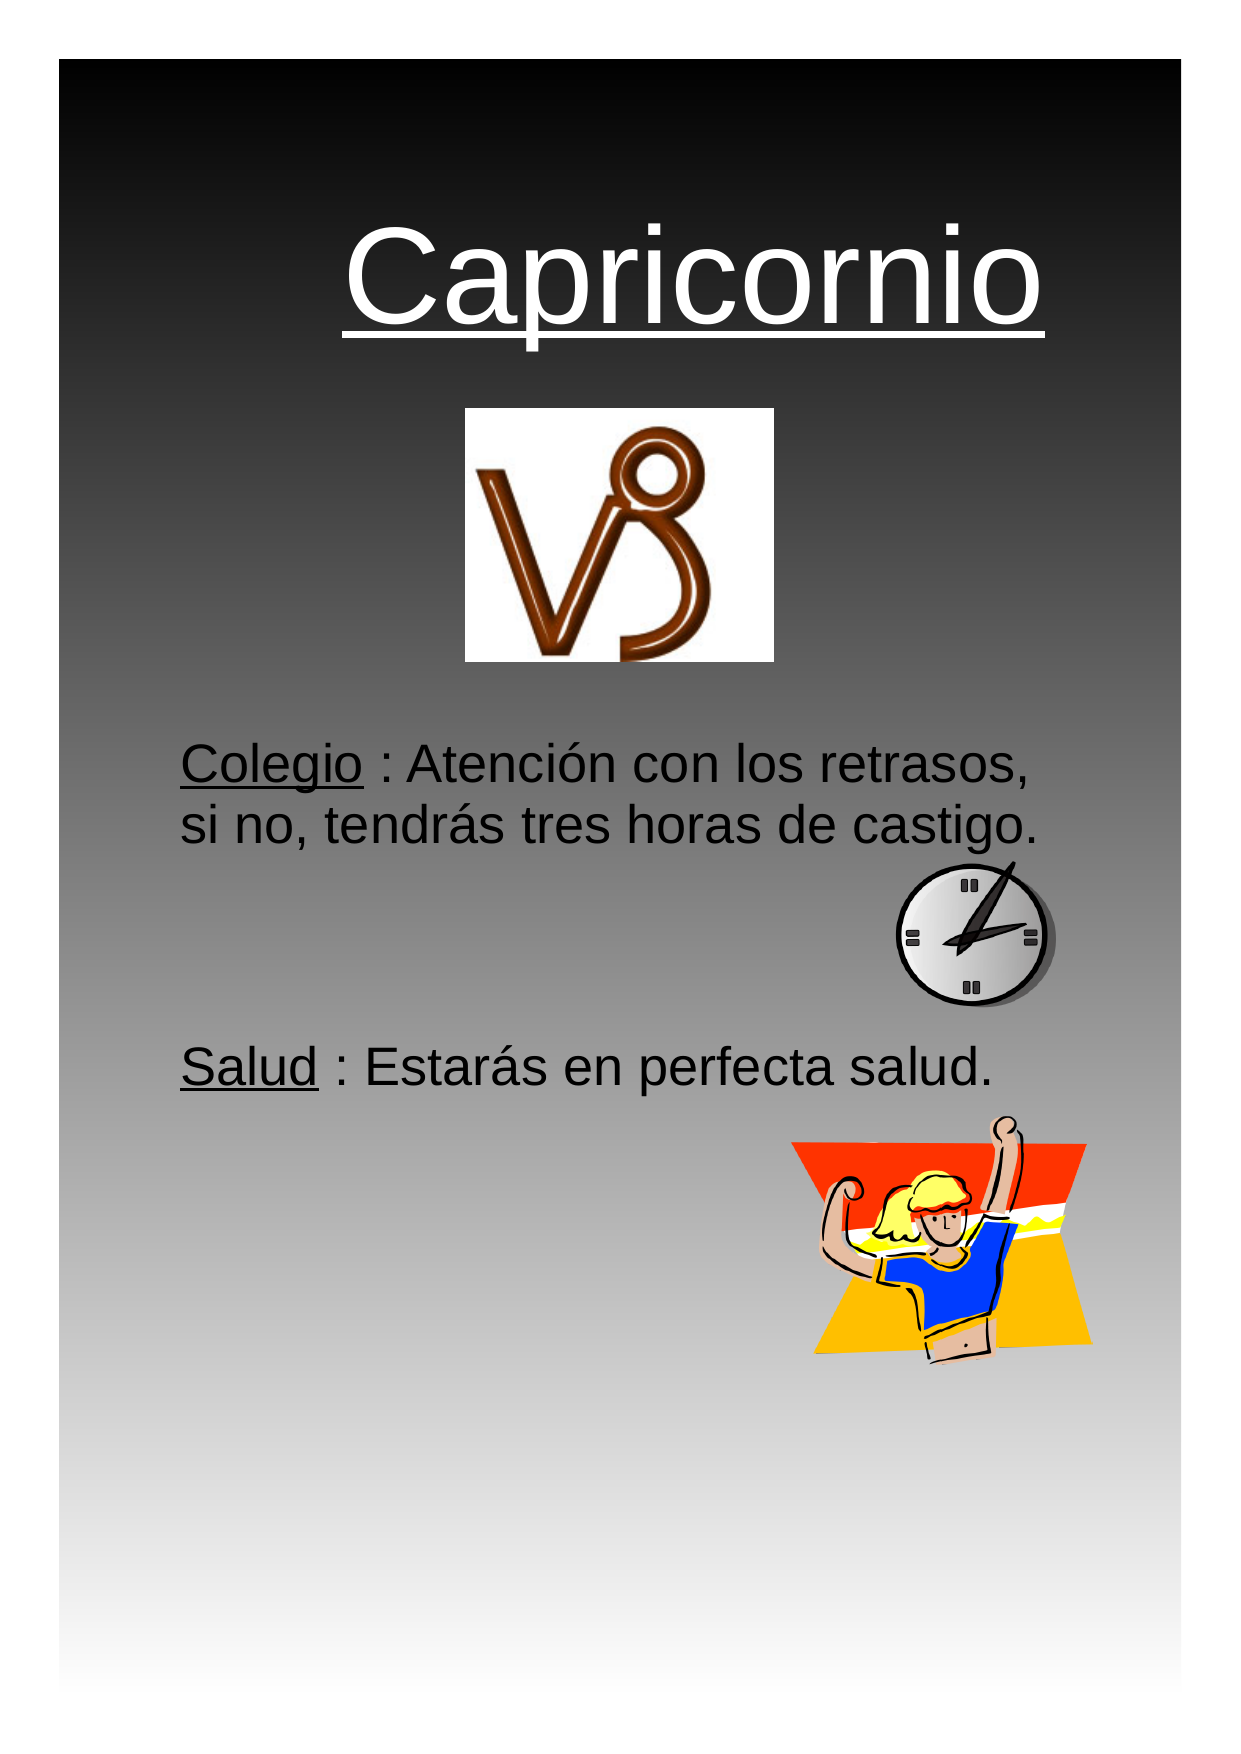

Capricornio
Colegio : Atención con los retrasos, si no, tendrás tres horas de castigo.
Salud : Estarás en perfecta salud.